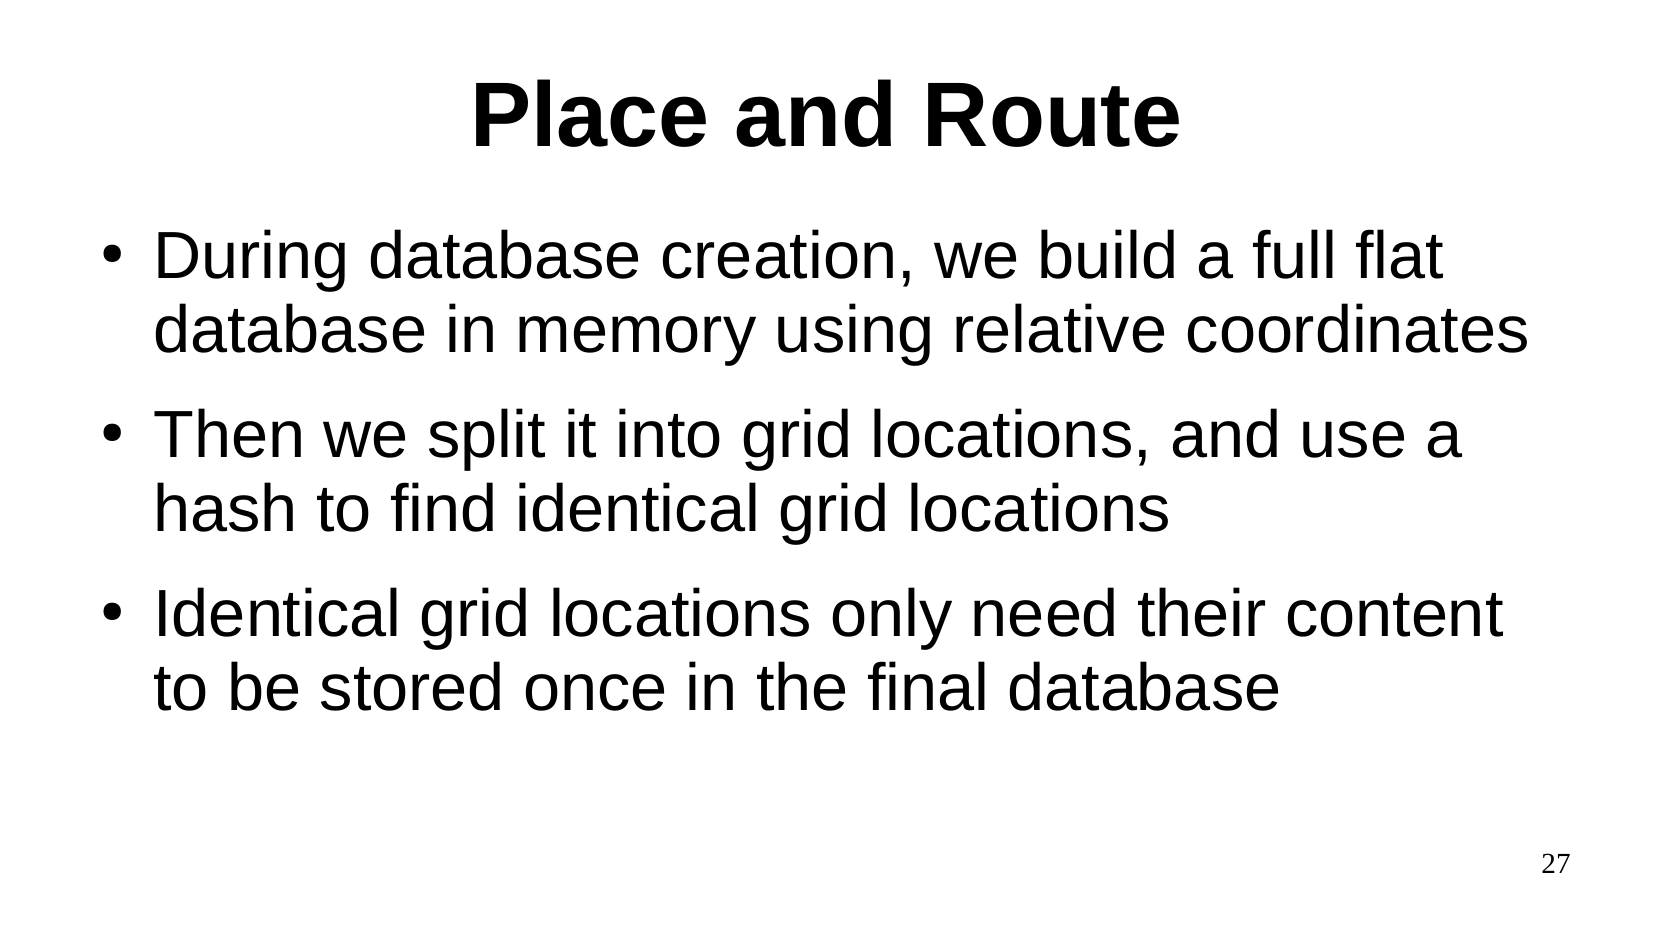

# Place and Route
During database creation, we build a full flat database in memory using relative coordinates
Then we split it into grid locations, and use a hash to find identical grid locations
Identical grid locations only need their content to be stored once in the final database